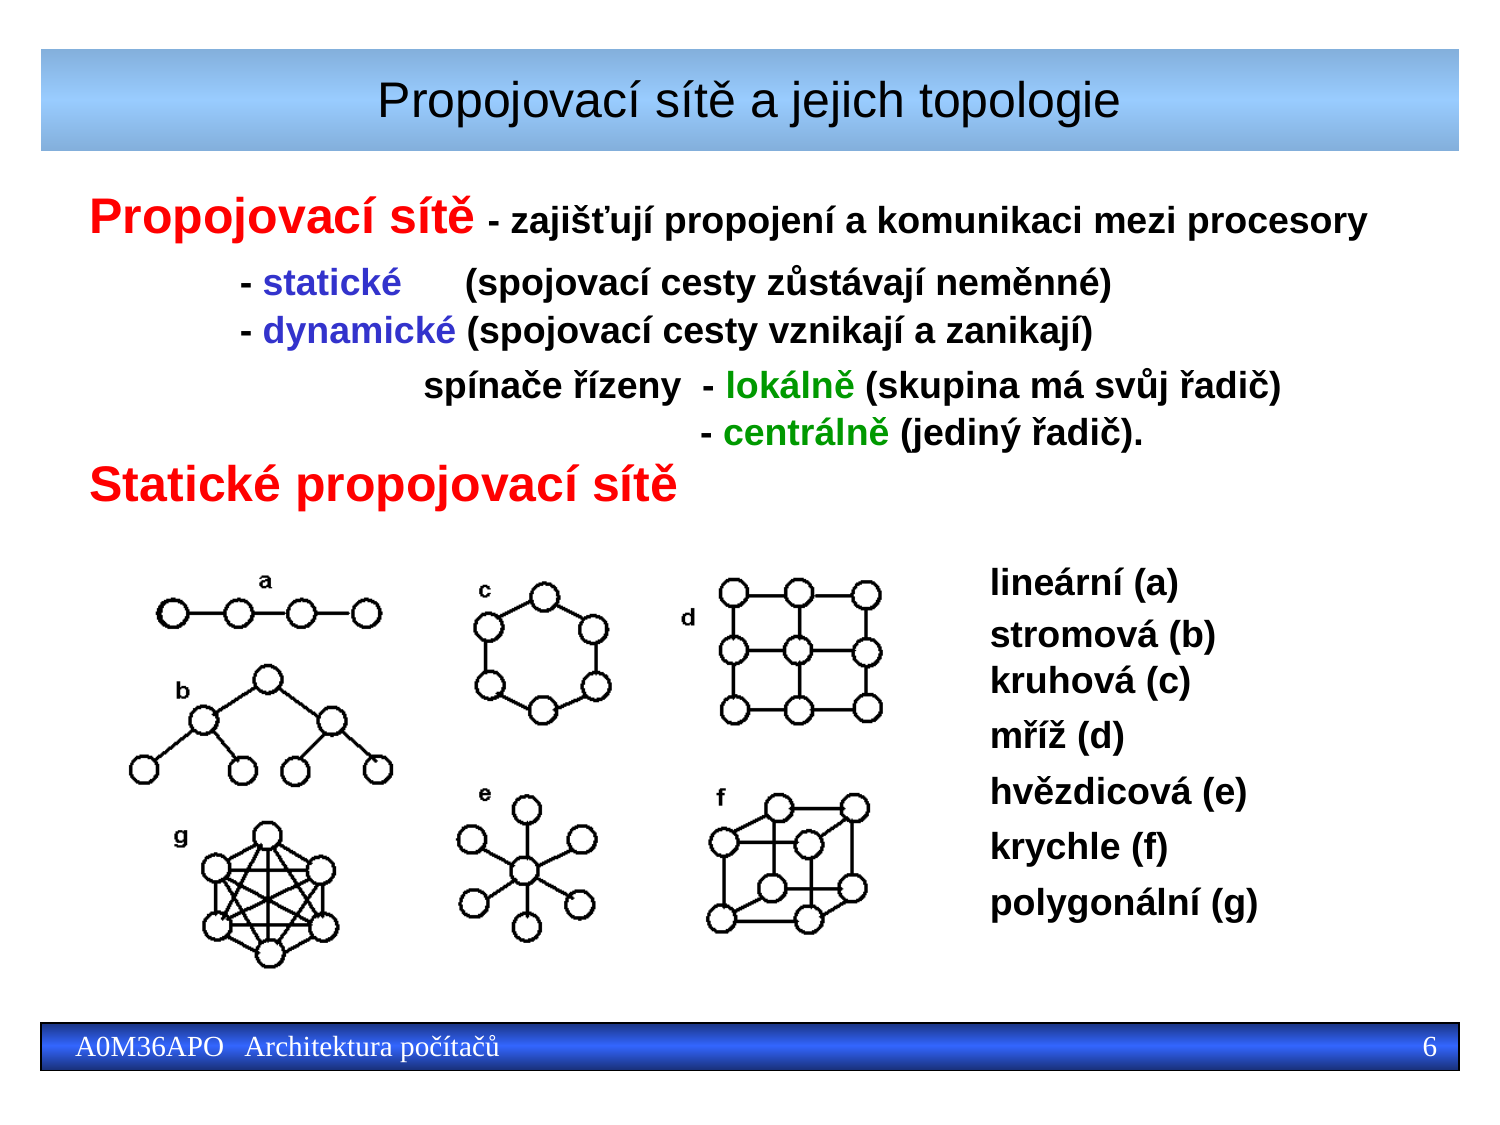

# Propojovací sítě a jejich topologie
Propojovací sítě - zajišťují propojení a komunikaci mezi procesory
	- statické (spojovací cesty zůstávají neměnné)
	- dynamické (spojovací cesty vznikají a zanikají)
	spínače řízeny - lokálně (skupina má svůj řadič) 		 - centrálně (jediný řadič).
Statické propojovací sítě
					 	lineární (a)
						stromová (b) 							kruhová (c)
						mříž (d)
						hvězdicová (e)
						krychle (f)
						polygonální (g)
A0M36APO Architektura počítačů
6